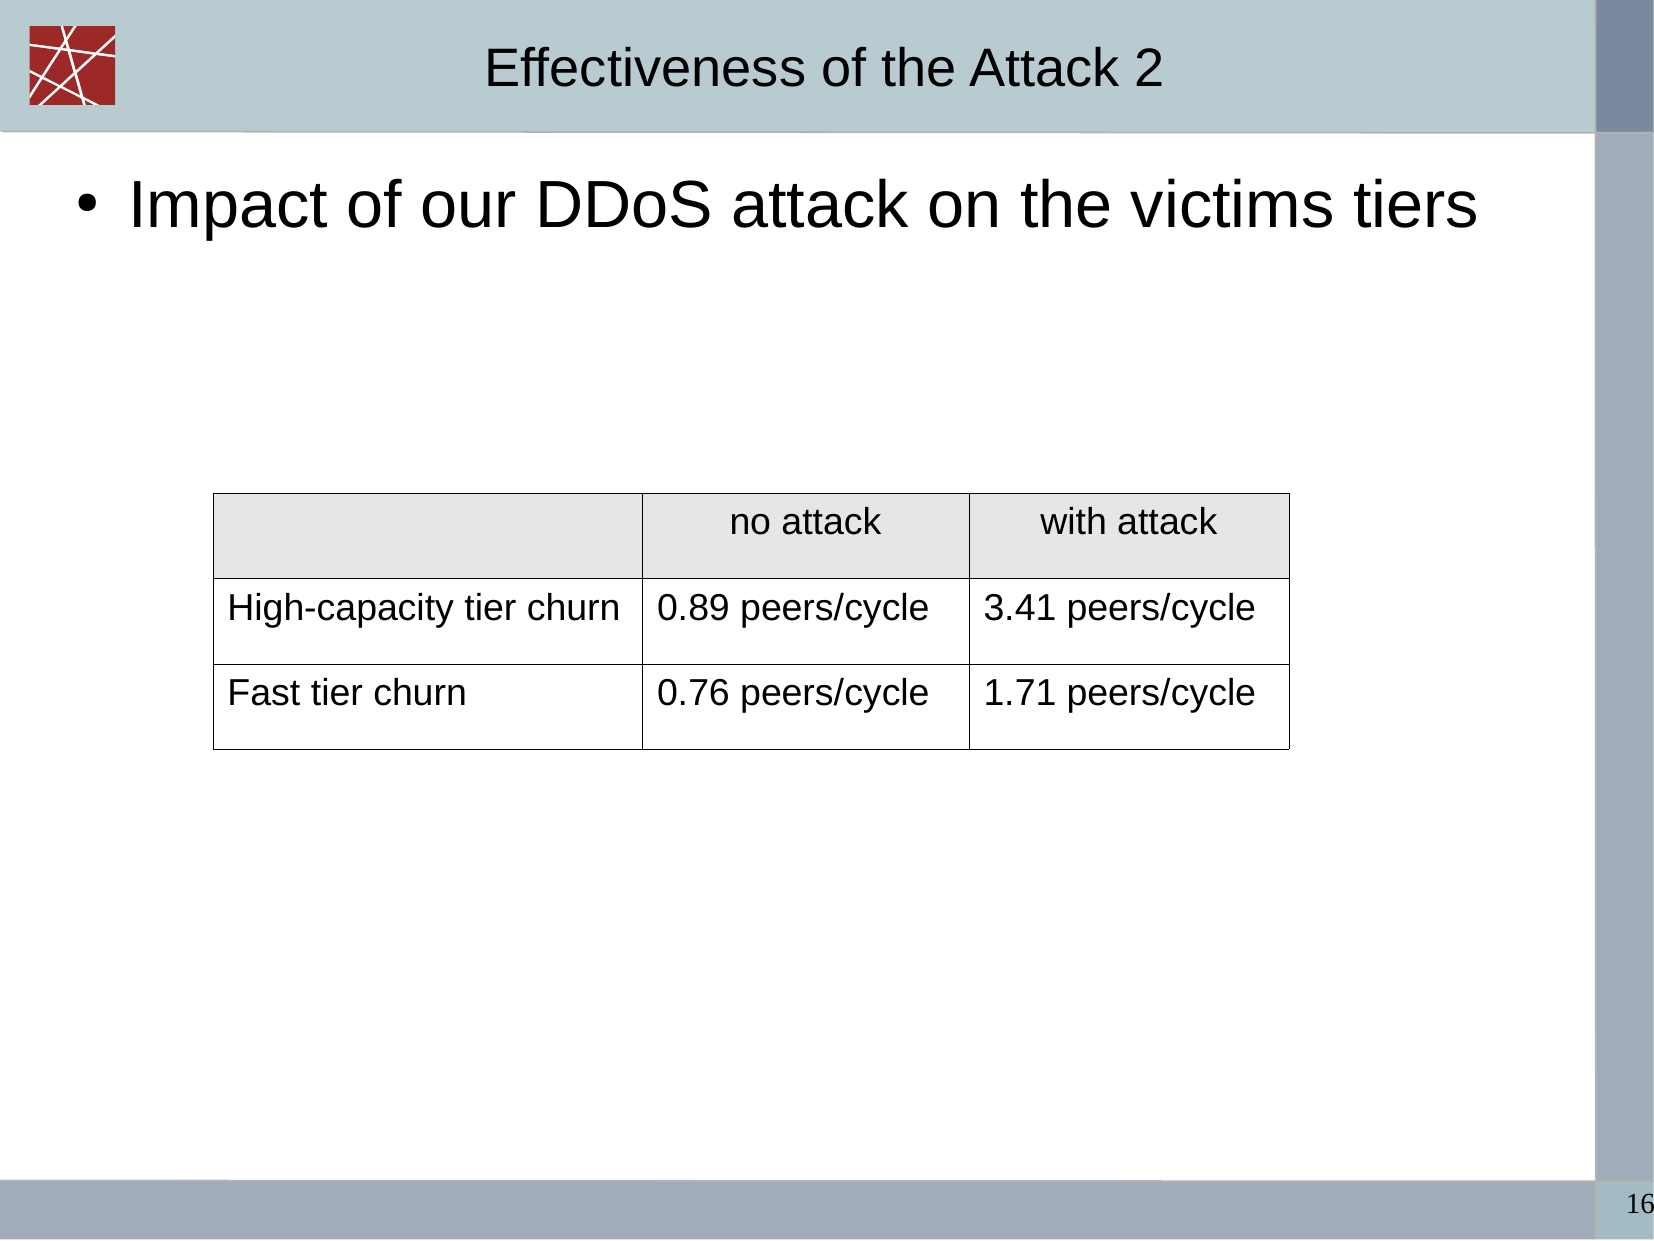

# Effectiveness of the Attack 2
Impact of our DDoS attack on the victims tiers
| | no attack | with attack |
| --- | --- | --- |
| High-capacity tier churn | 0.89 peers/cycle | 3.41 peers/cycle |
| Fast tier churn | 0.76 peers/cycle | 1.71 peers/cycle |
16